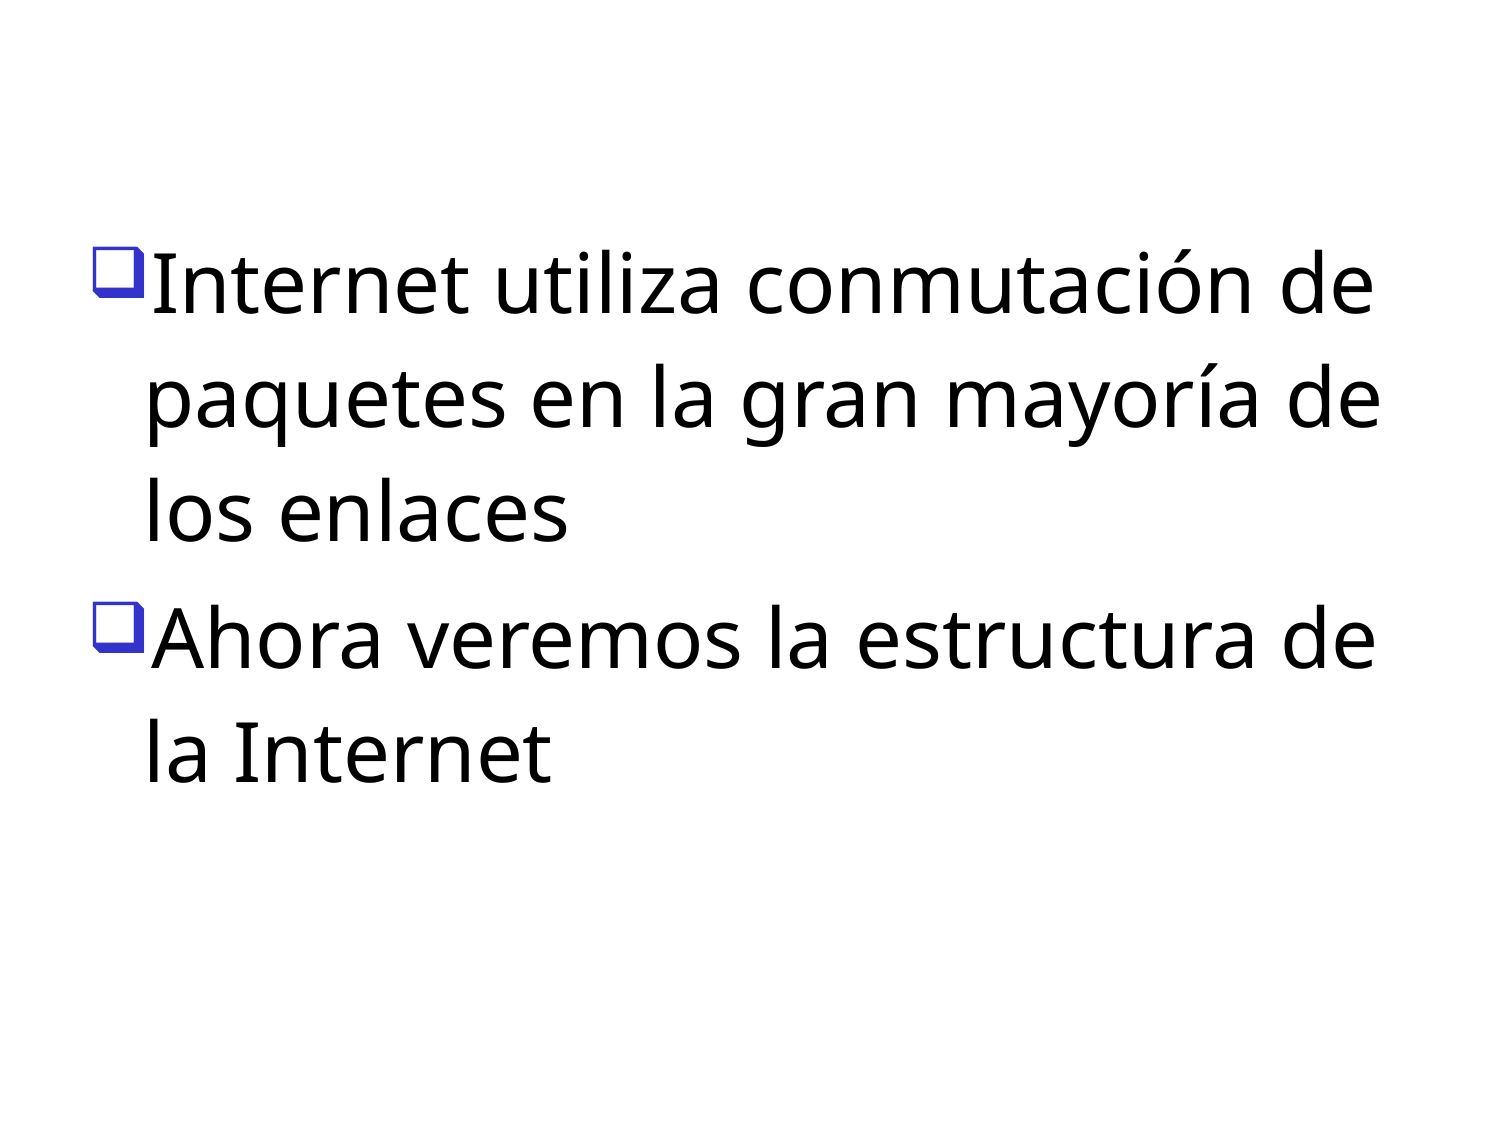

#
Internet utiliza conmutación de paquetes en la gran mayoría de los enlaces
Ahora veremos la estructura de la Internet